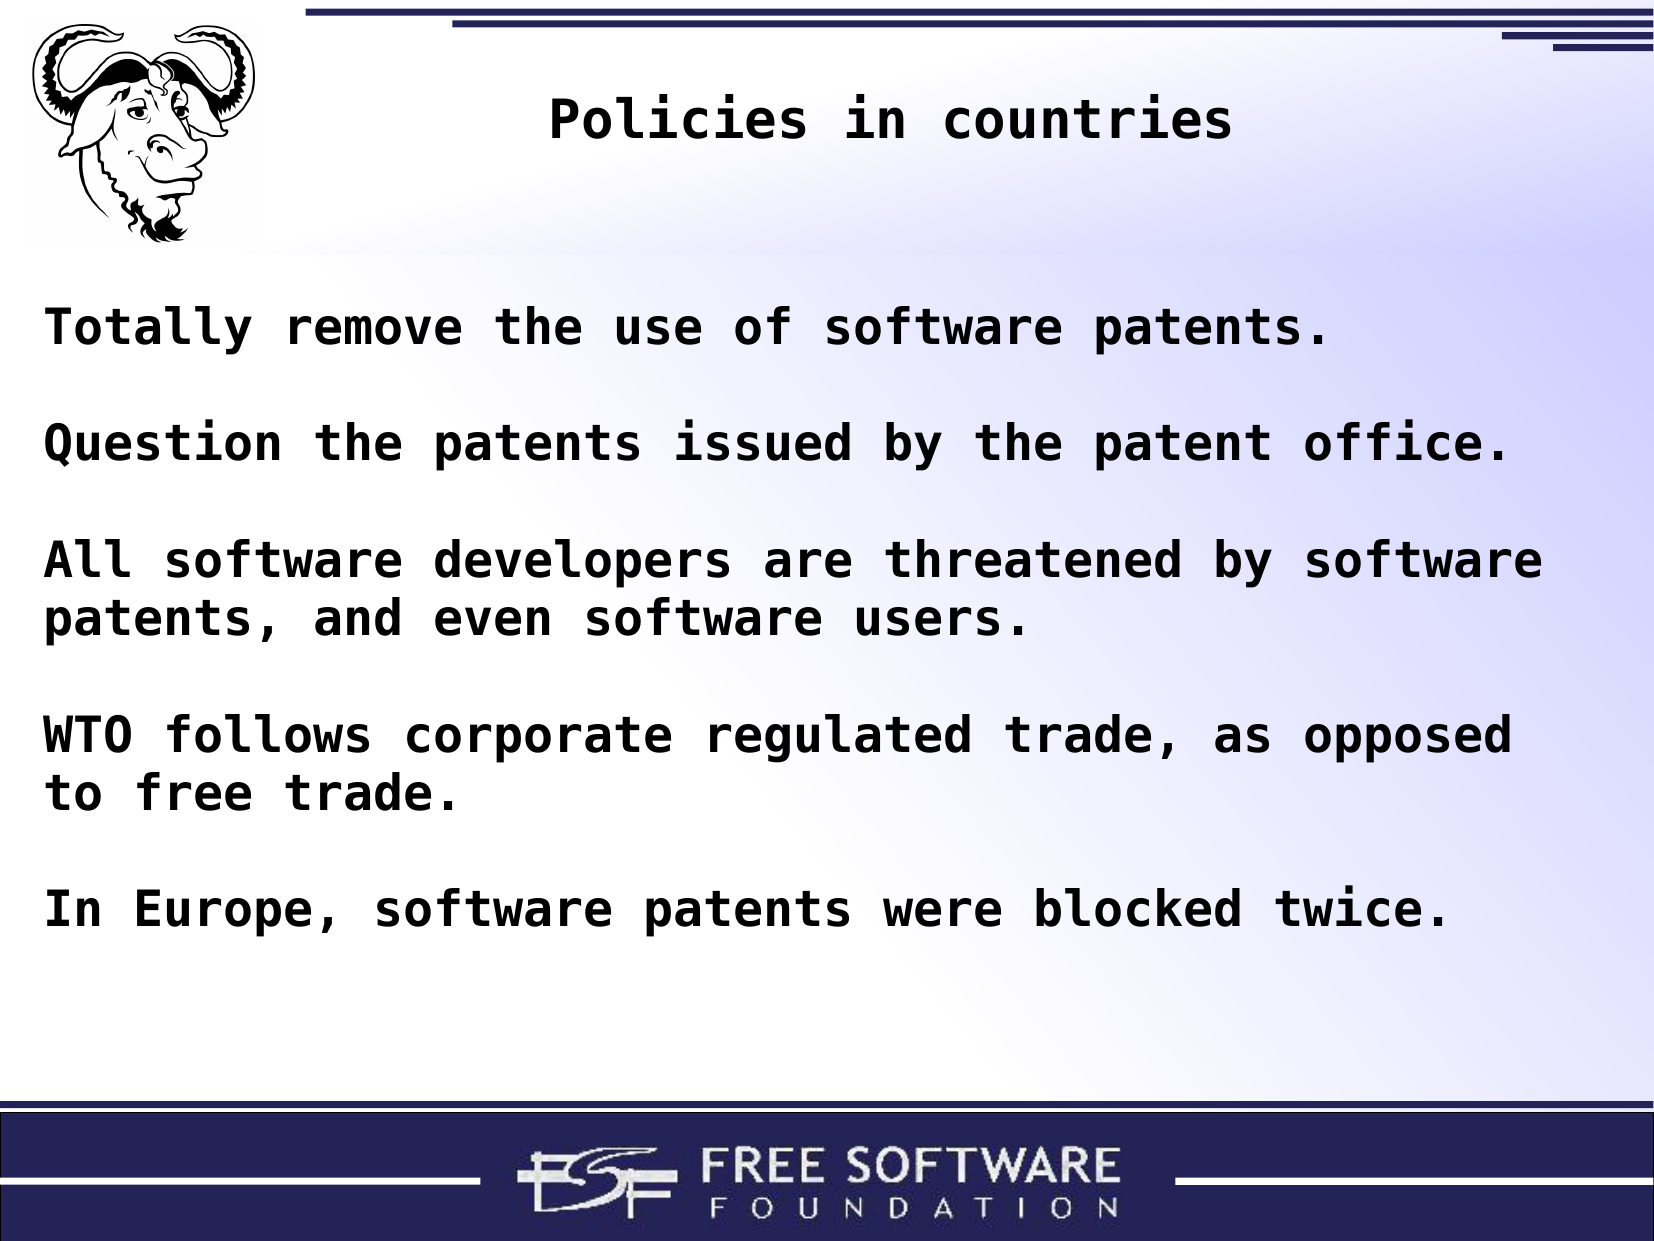

Policies in countries
Totally remove the use of software patents.
Question the patents issued by the patent office.
All software developers are threatened by software patents, and even software users.
WTO follows corporate regulated trade, as opposed to free trade.
In Europe, software patents were blocked twice.